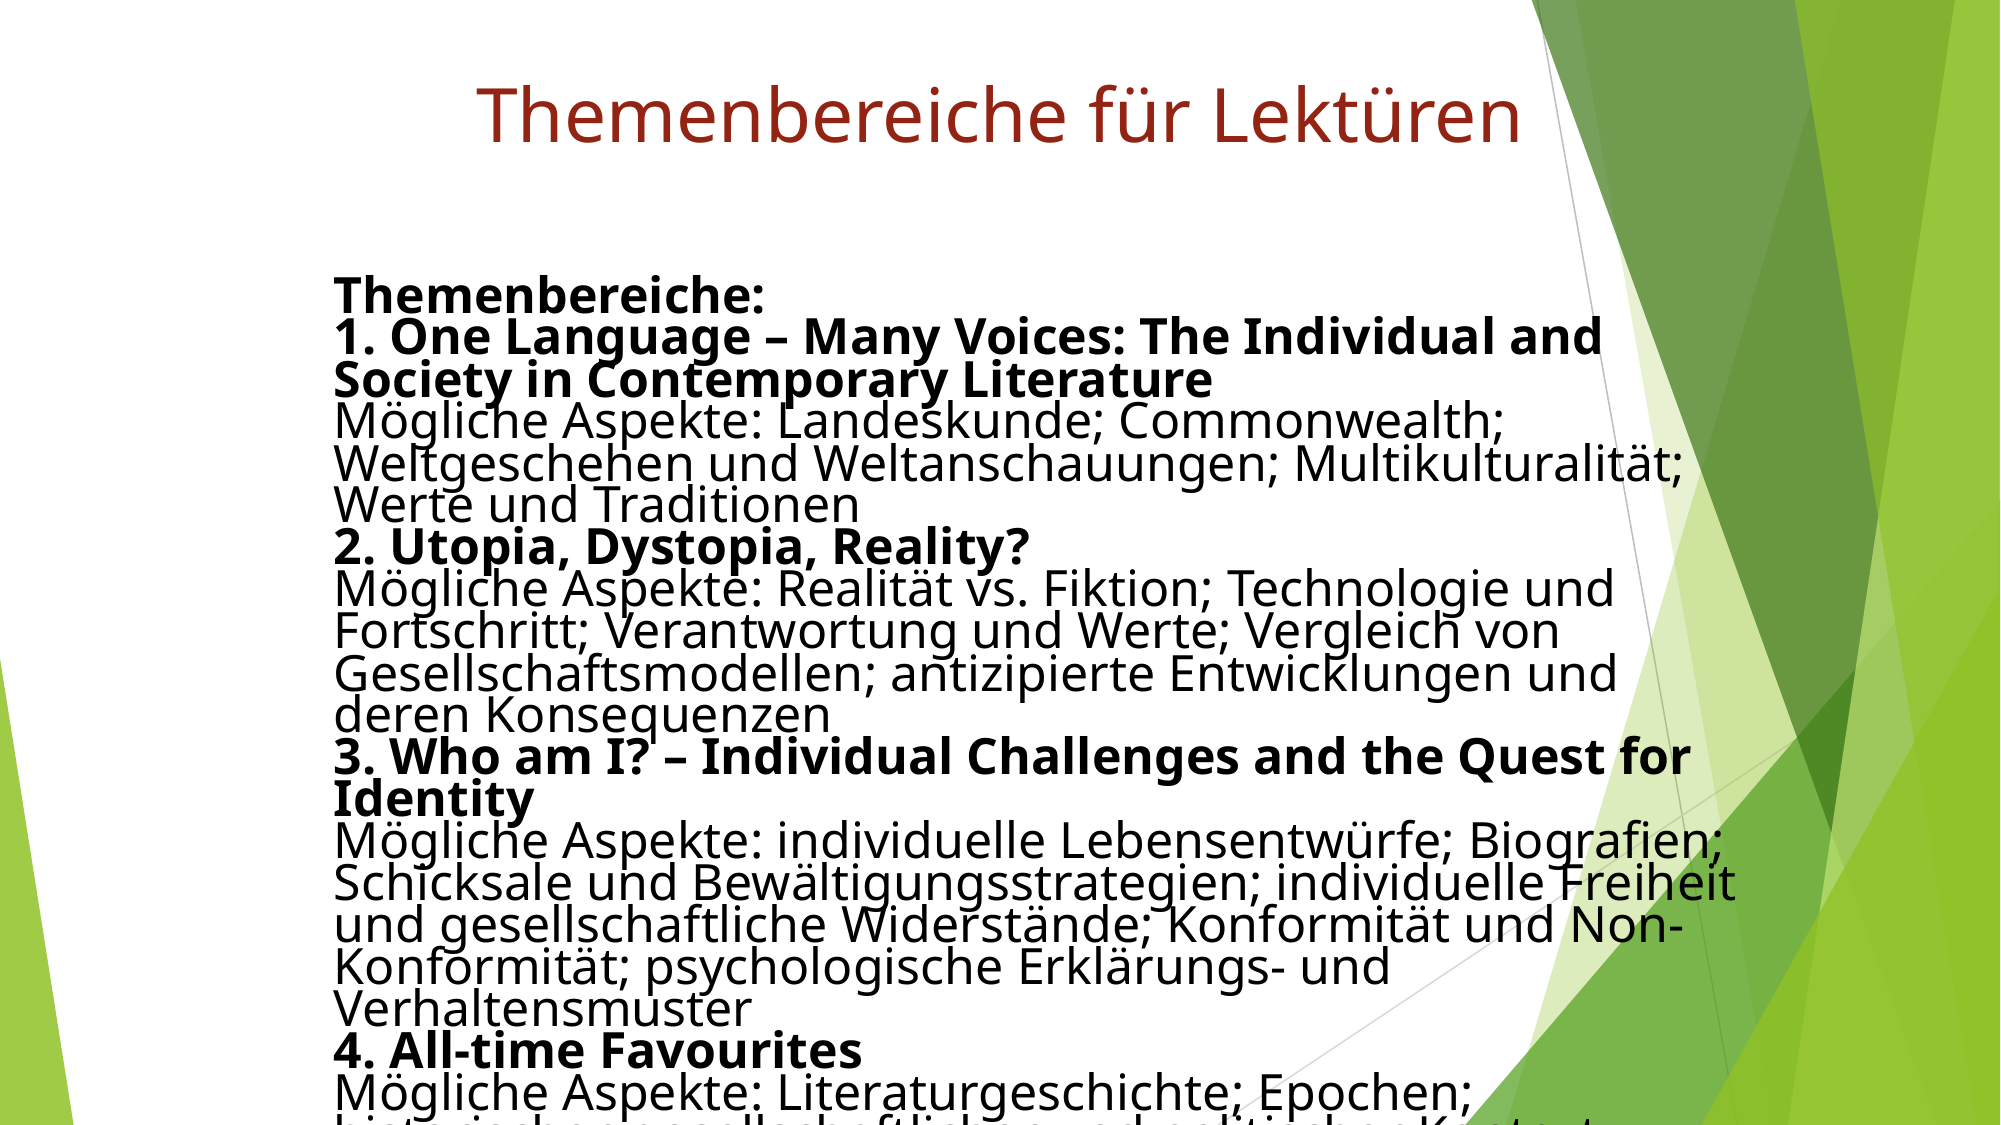

# Themenbereiche für Lektüren
Themenbereiche:
1. One Language – Many Voices: The Individual and Society in Contemporary Literature
Mögliche Aspekte: Landeskunde; Commonwealth; Weltgeschehen und Weltanschauungen; Multikulturalität; Werte und Traditionen
2. Utopia, Dystopia, Reality?
Mögliche Aspekte: Realität vs. Fiktion; Technologie und Fortschritt; Verantwortung und Werte; Vergleich von Gesellschaftsmodellen; antizipierte Entwicklungen und deren Konsequenzen
3. Who am I? – Individual Challenges and the Quest for Identity
Mögliche Aspekte: individuelle Lebensentwürfe; Biografien; Schicksale und Bewältigungsstrategien; individuelle Freiheit und gesellschaftliche Widerstände; Konformität und Non-Konformität; psychologische Erklärungs- und Verhaltensmuster
4. All-time Favourites
Mögliche Aspekte: Literaturgeschichte; Epochen; historischer, gesellschaftlicher und politischer Kontext